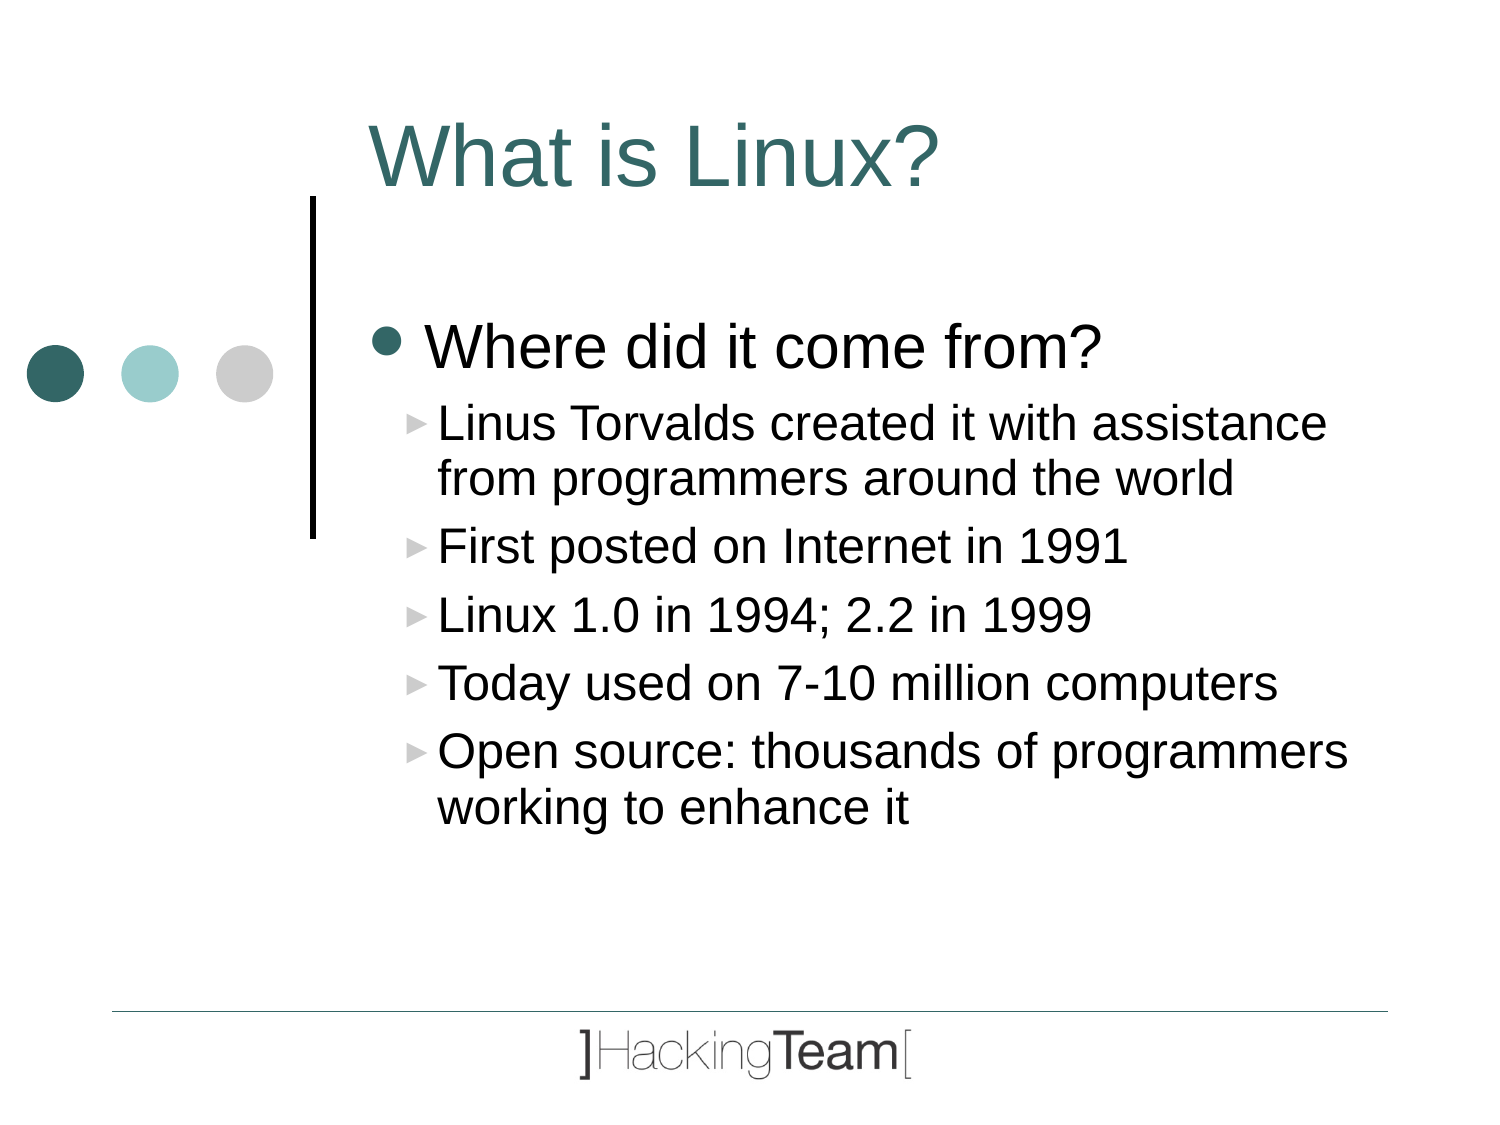

# What is Linux?
Where did it come from?
Linus Torvalds created it with assistance from programmers around the world
First posted on Internet in 1991
Linux 1.0 in 1994; 2.2 in 1999
Today used on 7-10 million computers
Open source: thousands of programmers working to enhance it